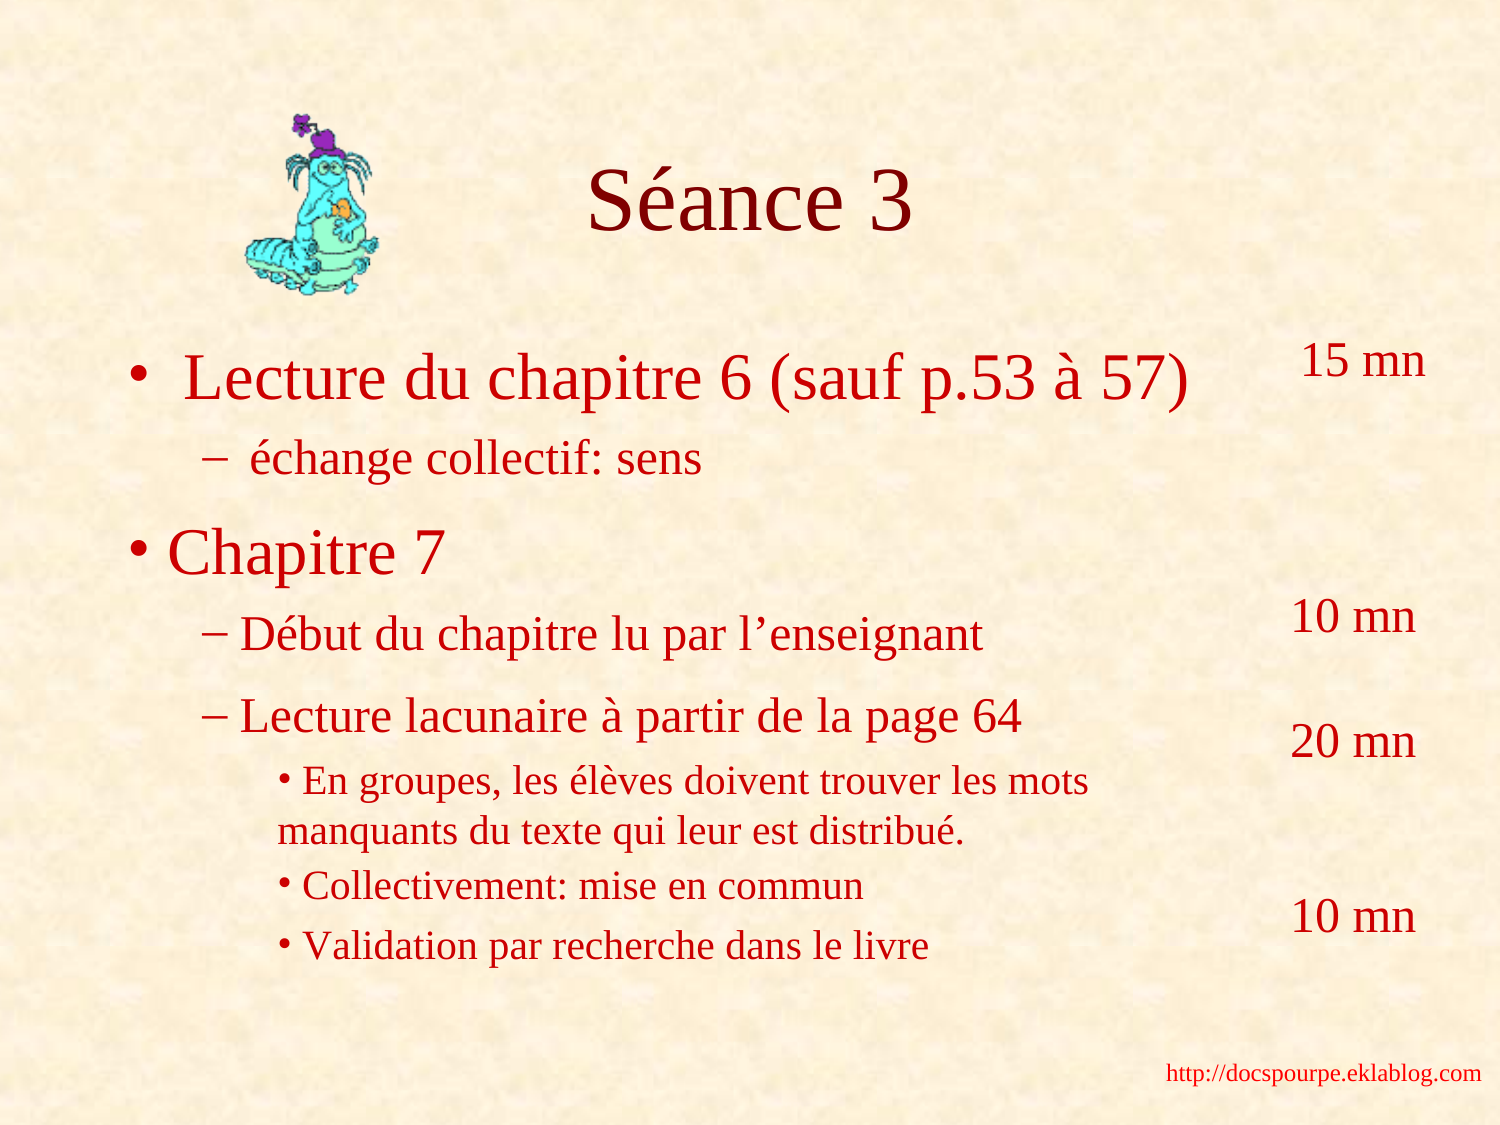

# Séance 3
15 mn
Lecture du chapitre 6 (sauf p.53 à 57)
échange collectif: sens
 Chapitre 7
 Début du chapitre lu par l’enseignant
10 mn
 Lecture lacunaire à partir de la page 64
 En groupes, les élèves doivent trouver les mots manquants du texte qui leur est distribué.
20 mn
 Collectivement: mise en commun
 Validation par recherche dans le livre
10 mn
http://docspourpe.eklablog.com